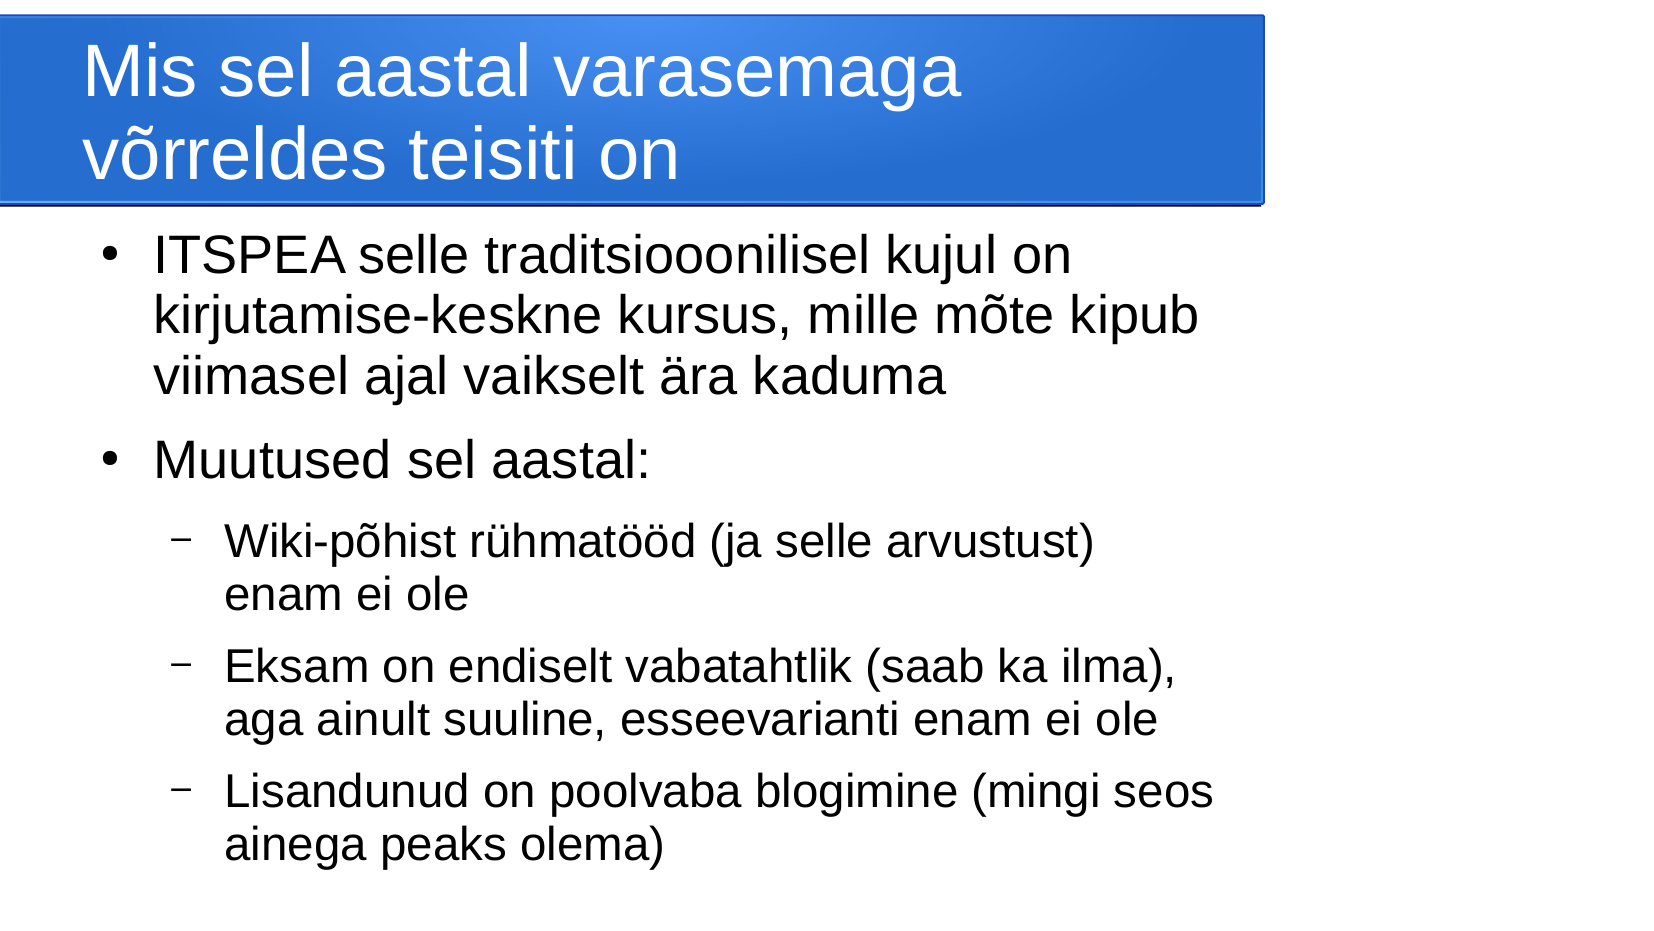

# Mis sel aastal varasemaga võrreldes teisiti on
ITSPEA selle traditsiooonilisel kujul on kirjutamise-keskne kursus, mille mõte kipub viimasel ajal vaikselt ära kaduma
Muutused sel aastal:
Wiki-põhist rühmatööd (ja selle arvustust) enam ei ole
Eksam on endiselt vabatahtlik (saab ka ilma), aga ainult suuline, esseevarianti enam ei ole
Lisandunud on poolvaba blogimine (mingi seos ainega peaks olema)